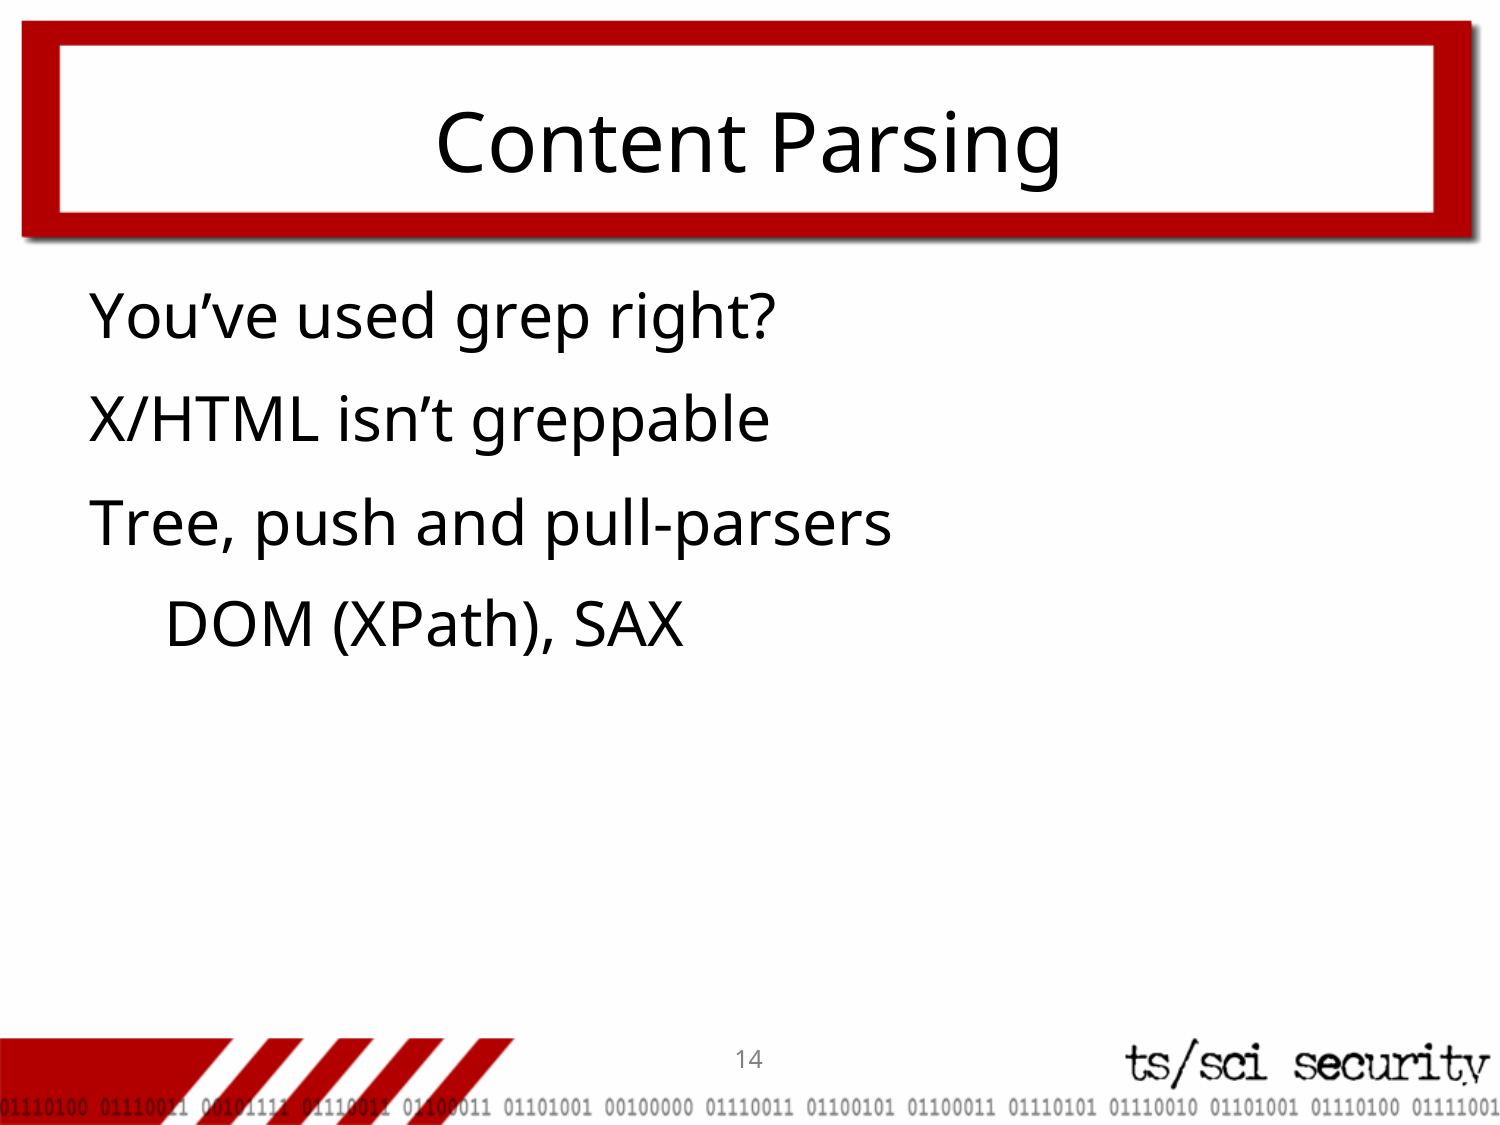

# Content Parsing
You’ve used grep right?
X/HTML isn’t greppable
Tree, push and pull-parsers
DOM (XPath), SAX
14